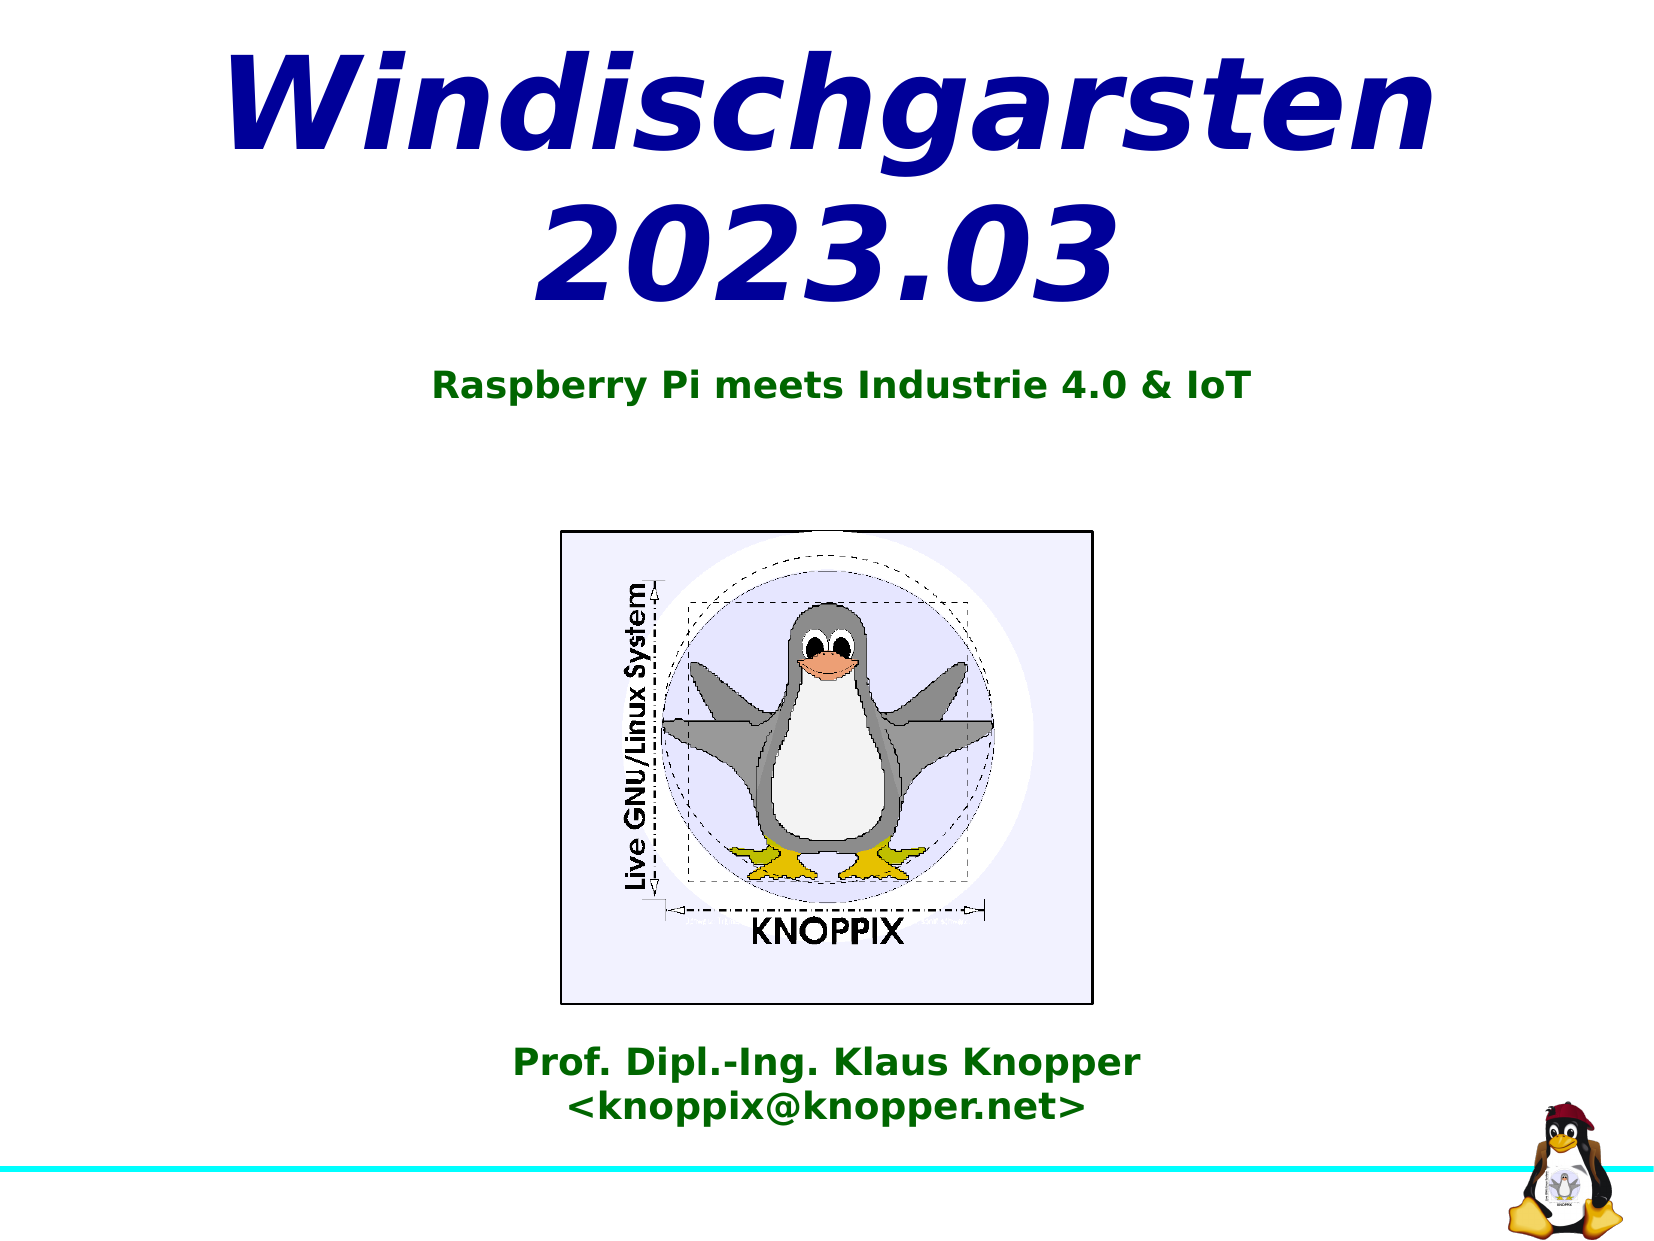

# Windischgarsten 2023.03
Raspberry Pi meets Industrie 4.0 & IoT
Prof. Dipl.-Ing. Klaus Knopper <knoppix@knopper.net>